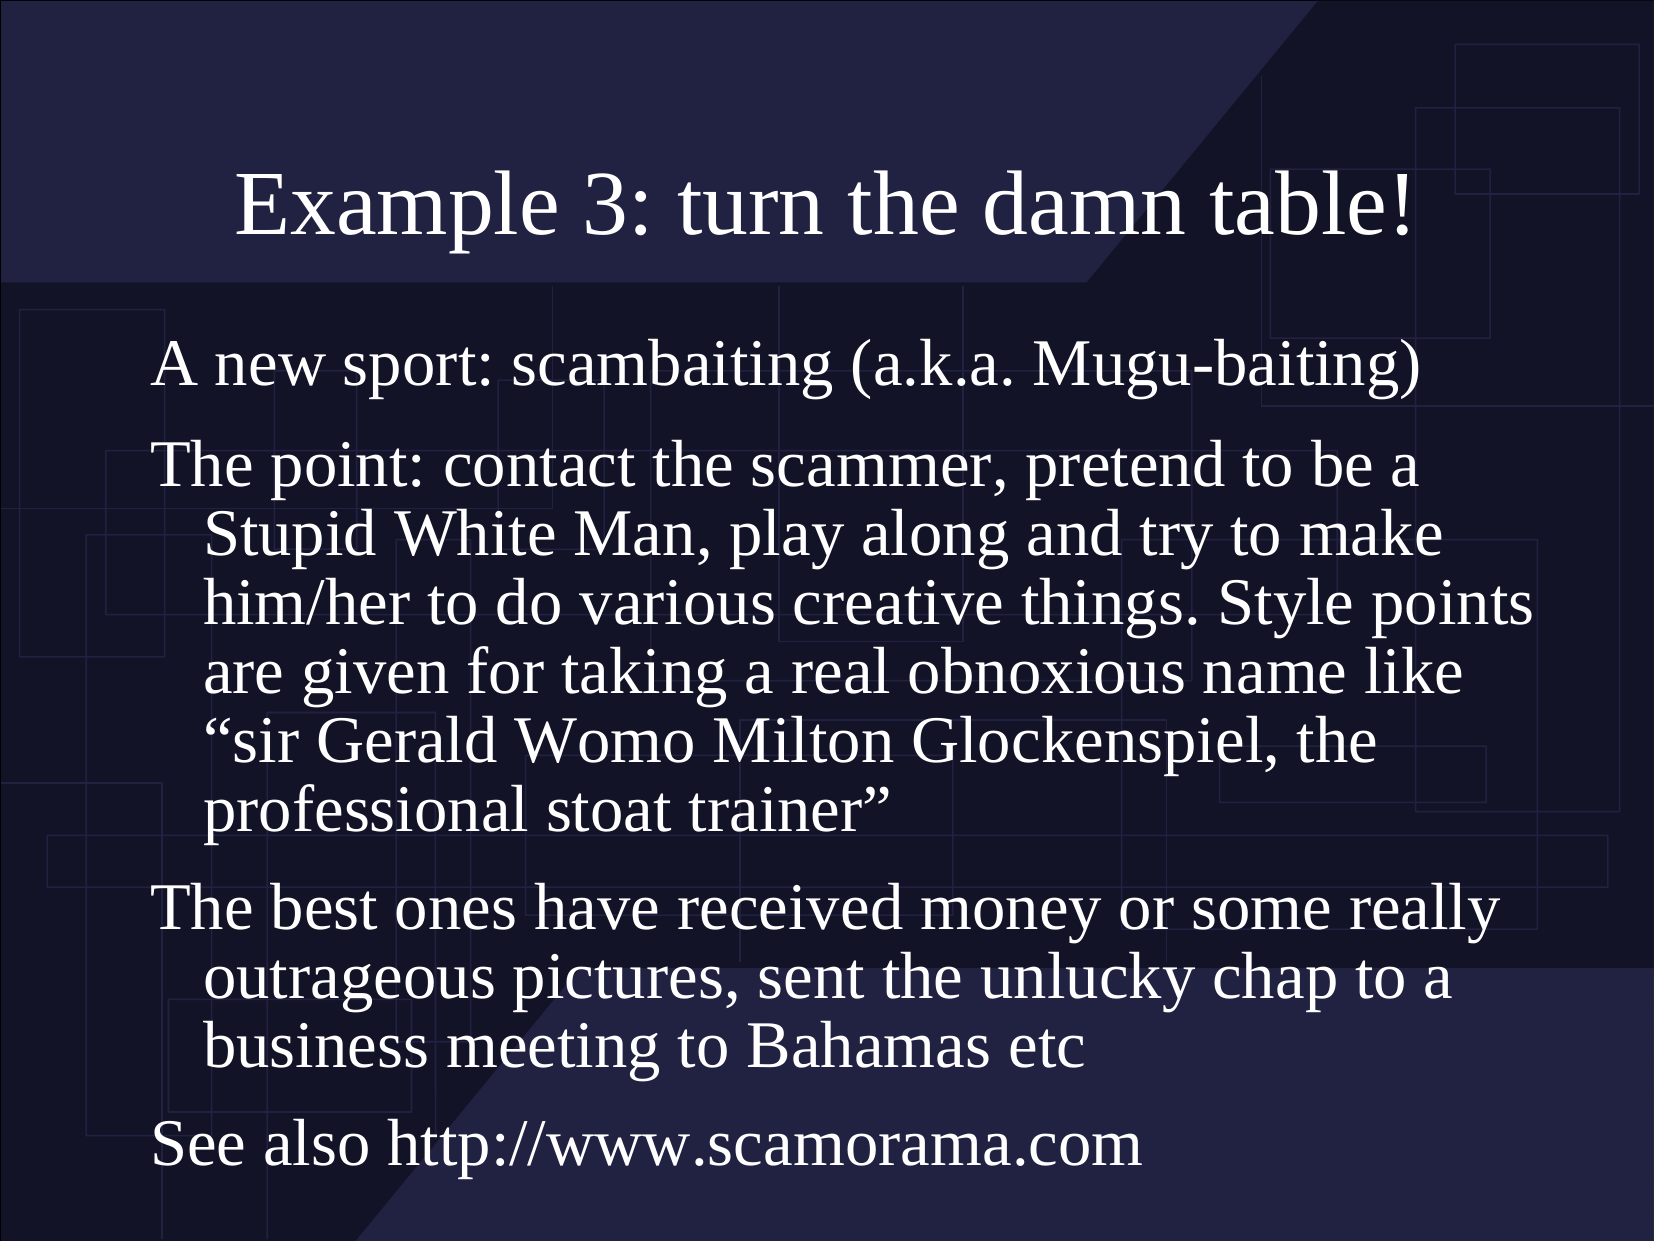

# Example 3: turn the damn table!
A new sport: scambaiting (a.k.a. Mugu-baiting)‏
The point: contact the scammer, pretend to be a Stupid White Man, play along and try to make him/her to do various creative things. Style points are given for taking a real obnoxious name like “sir Gerald Womo Milton Glockenspiel, the professional stoat trainer”
The best ones have received money or some really outrageous pictures, sent the unlucky chap to a business meeting to Bahamas etc
See also http://www.scamorama.com